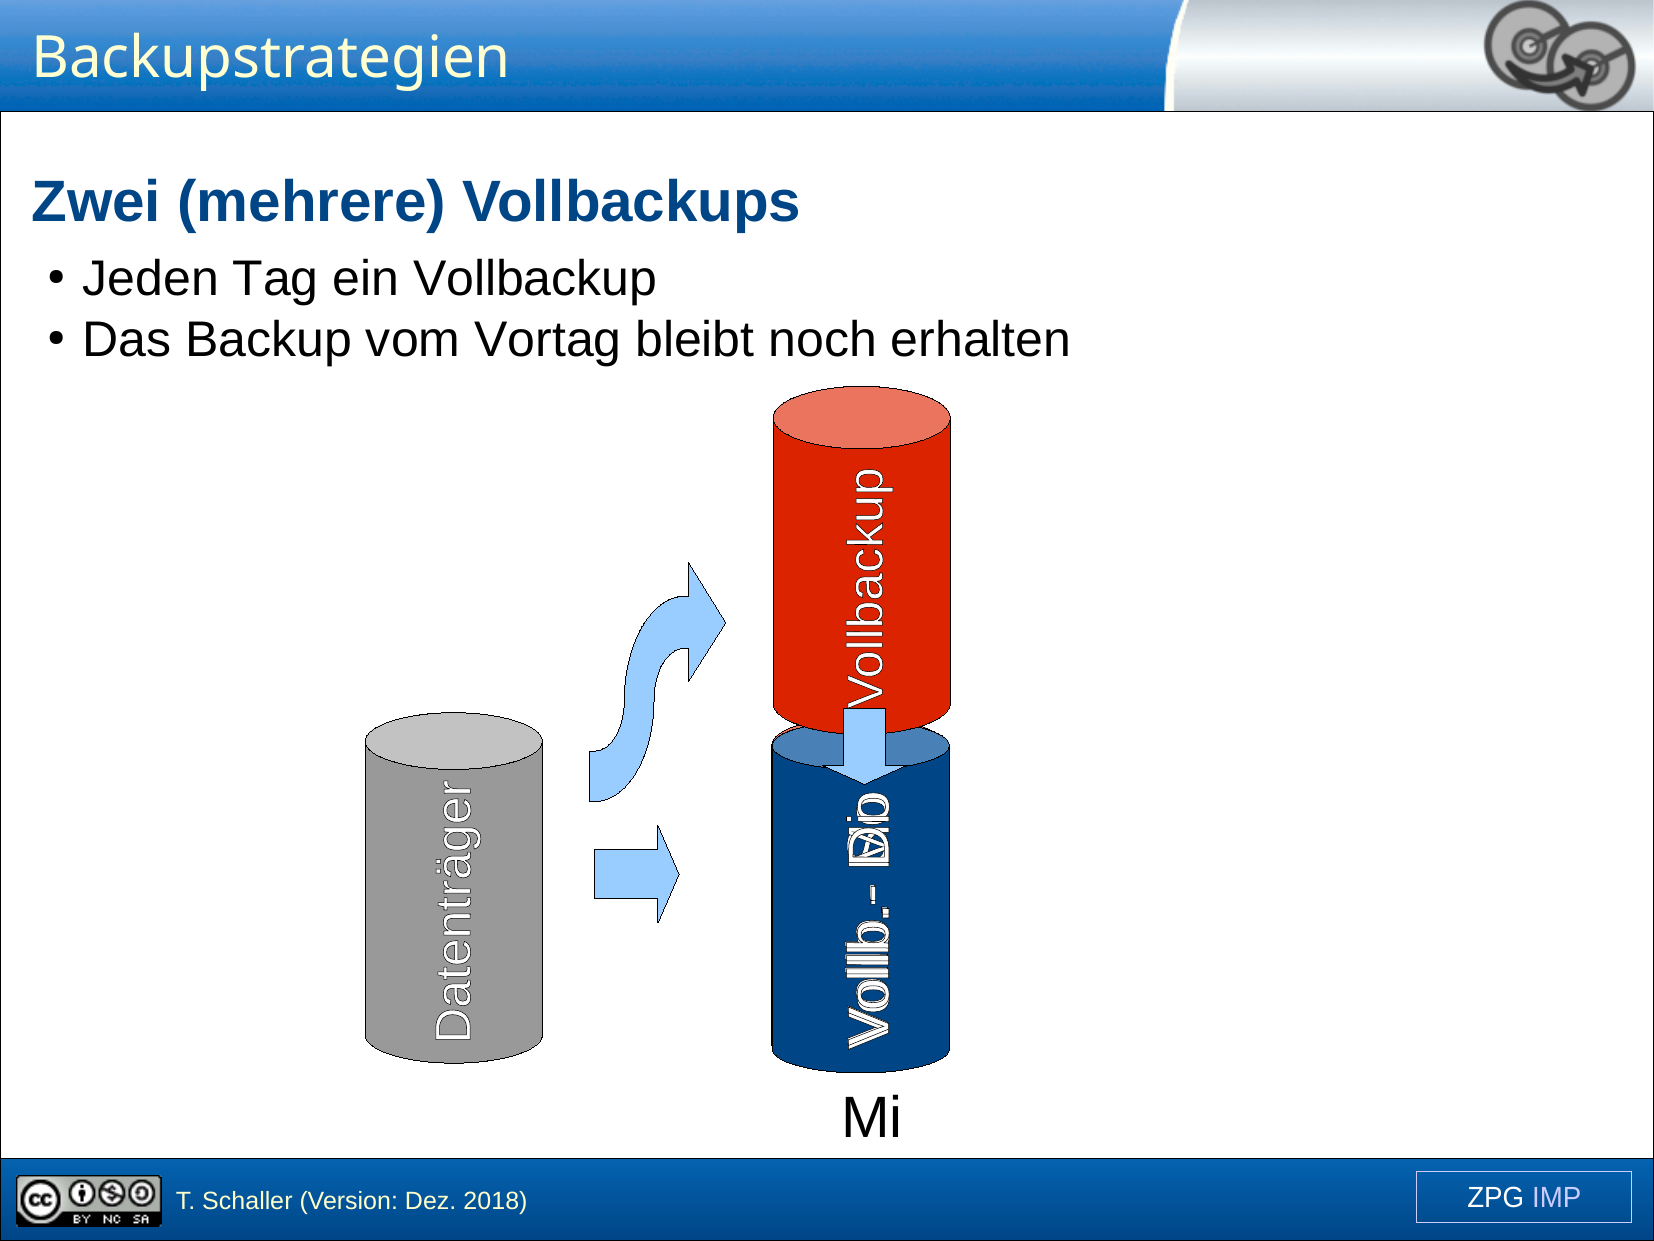

# Backupstrategien
Zwei (mehrere) Vollbackups
Jeden Tag ein Vollbackup
Das Backup vom Vortag bleibt noch erhalten
Vollbackup
Datenträger
Vollb.- So
Vollb.- Di
Vollb.- Mo
Vollbackup
So
Mo
Di
Mi
5